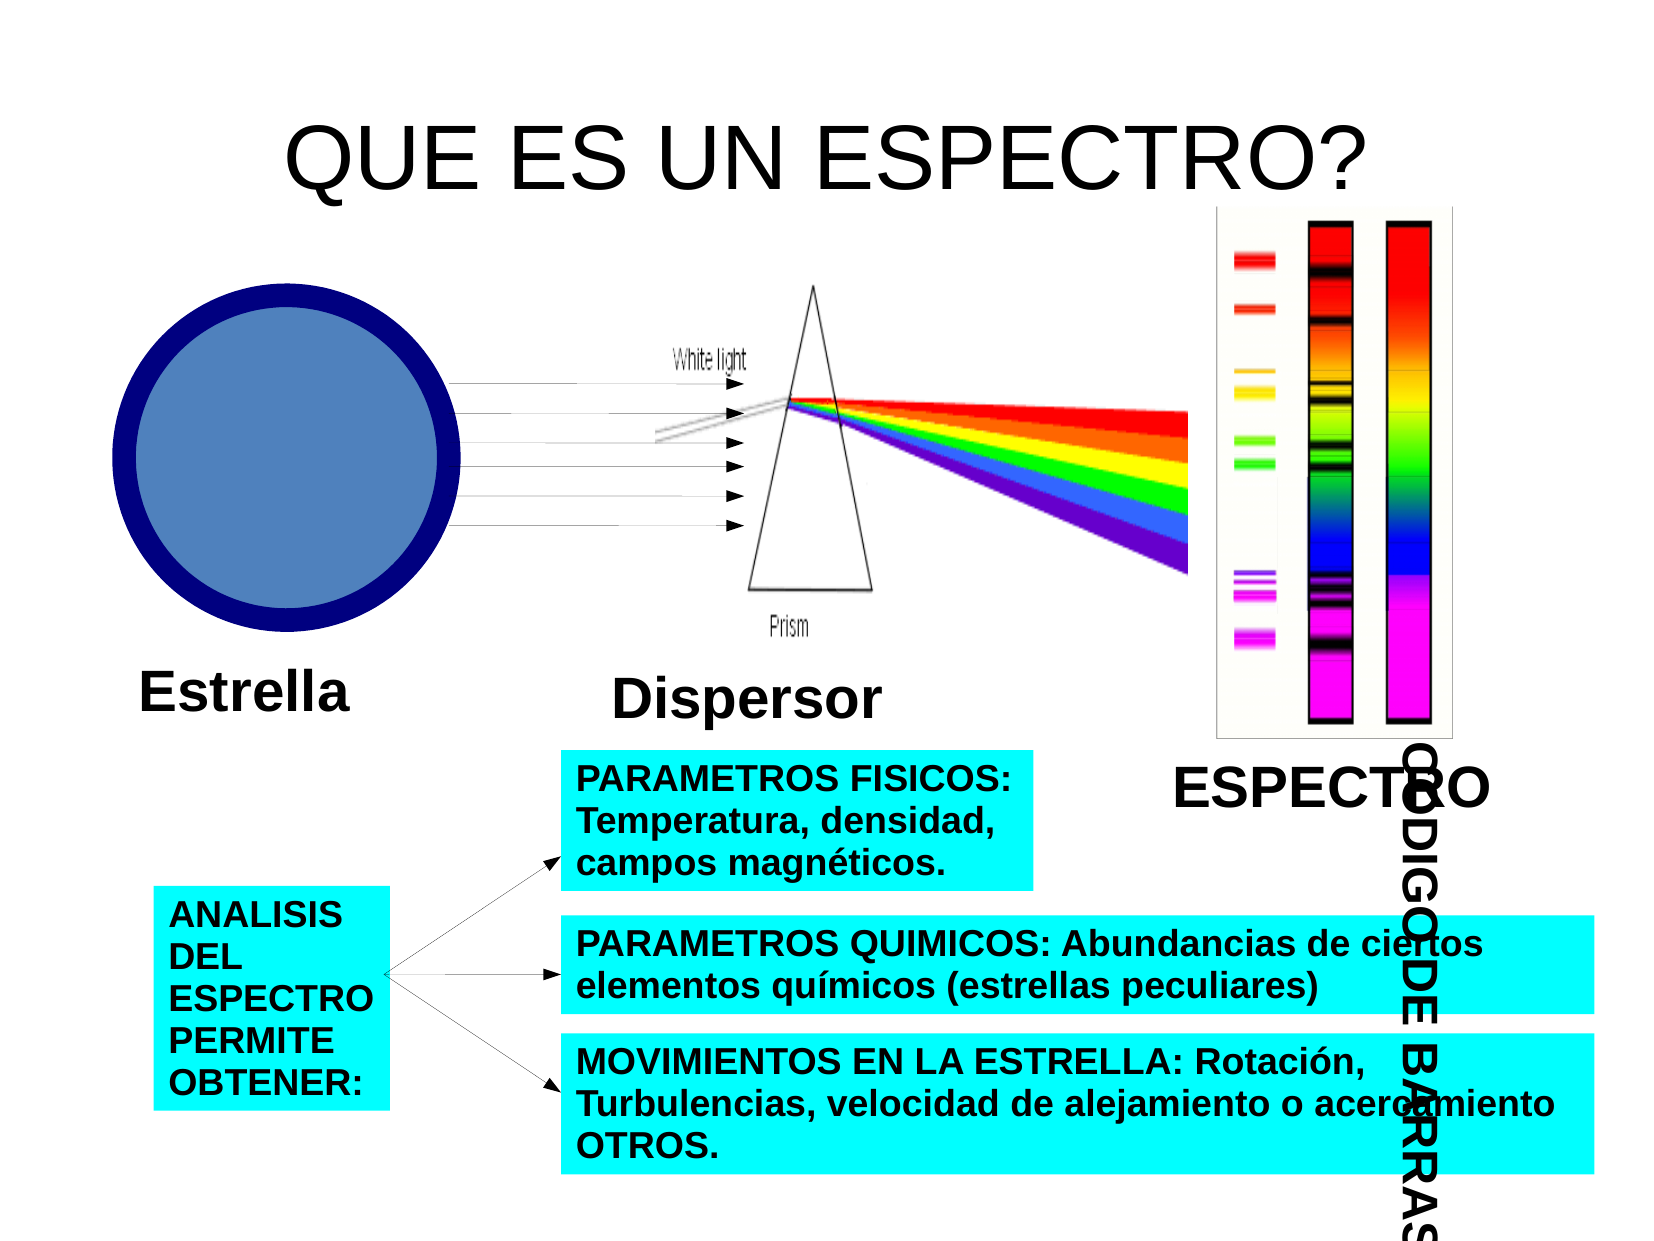

# QUE ES UN ESPECTRO?
Estrella
Dispersor
ESPECTRO
PARAMETROS FISICOS: Temperatura, densidad, campos magnéticos.
ANALISIS DEL ESPECTRO PERMITE
OBTENER:
PARAMETROS QUIMICOS: Abundancias de ciertos elementos químicos (estrellas peculiares)
CODIGO DE BARRAS
MOVIMIENTOS EN LA ESTRELLA: Rotación, Turbulencias, velocidad de alejamiento o acercamiento OTROS.